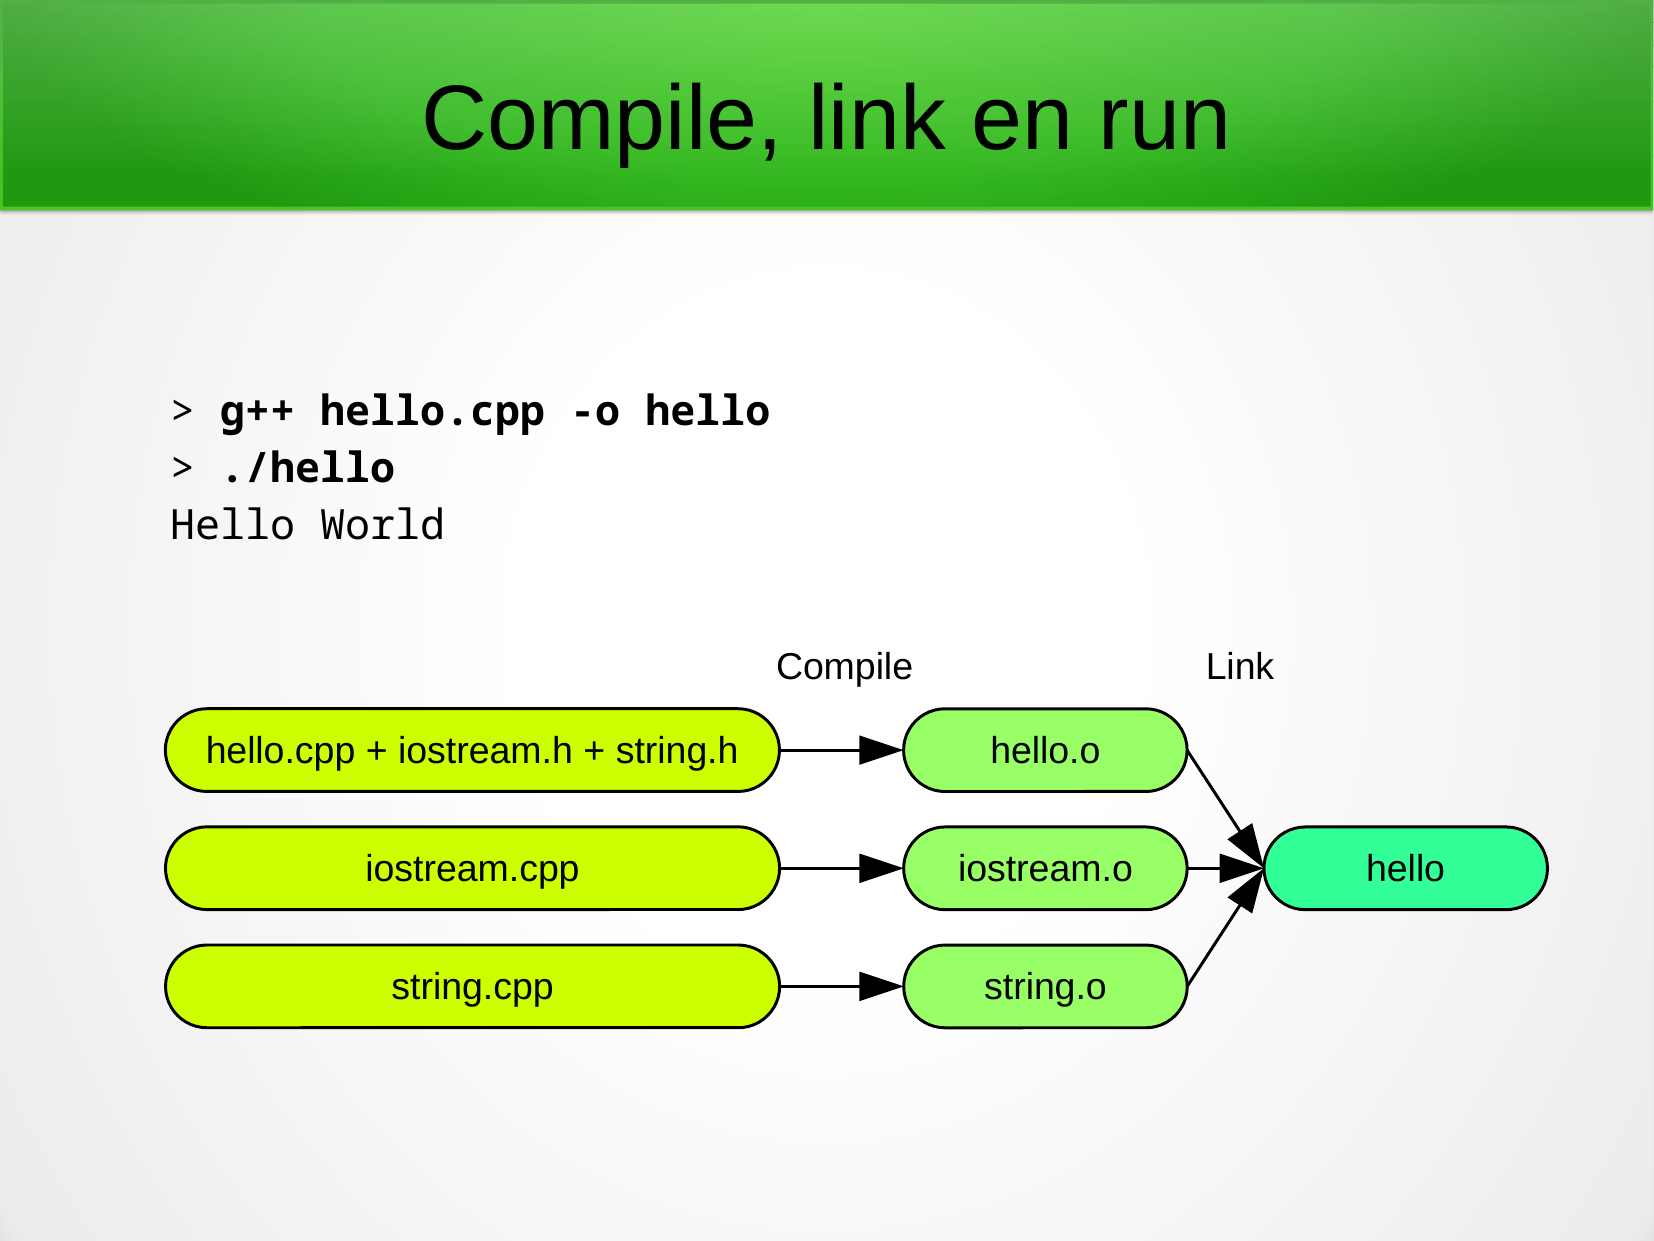

# Compile, link en run
> g++ hello.cpp -o hello
> ./hello
Hello World
Compile
Link
hello.cpp + iostream.h + string.h
hello.o
iostream.cpp
iostream.o
hello
string.cpp
string.o